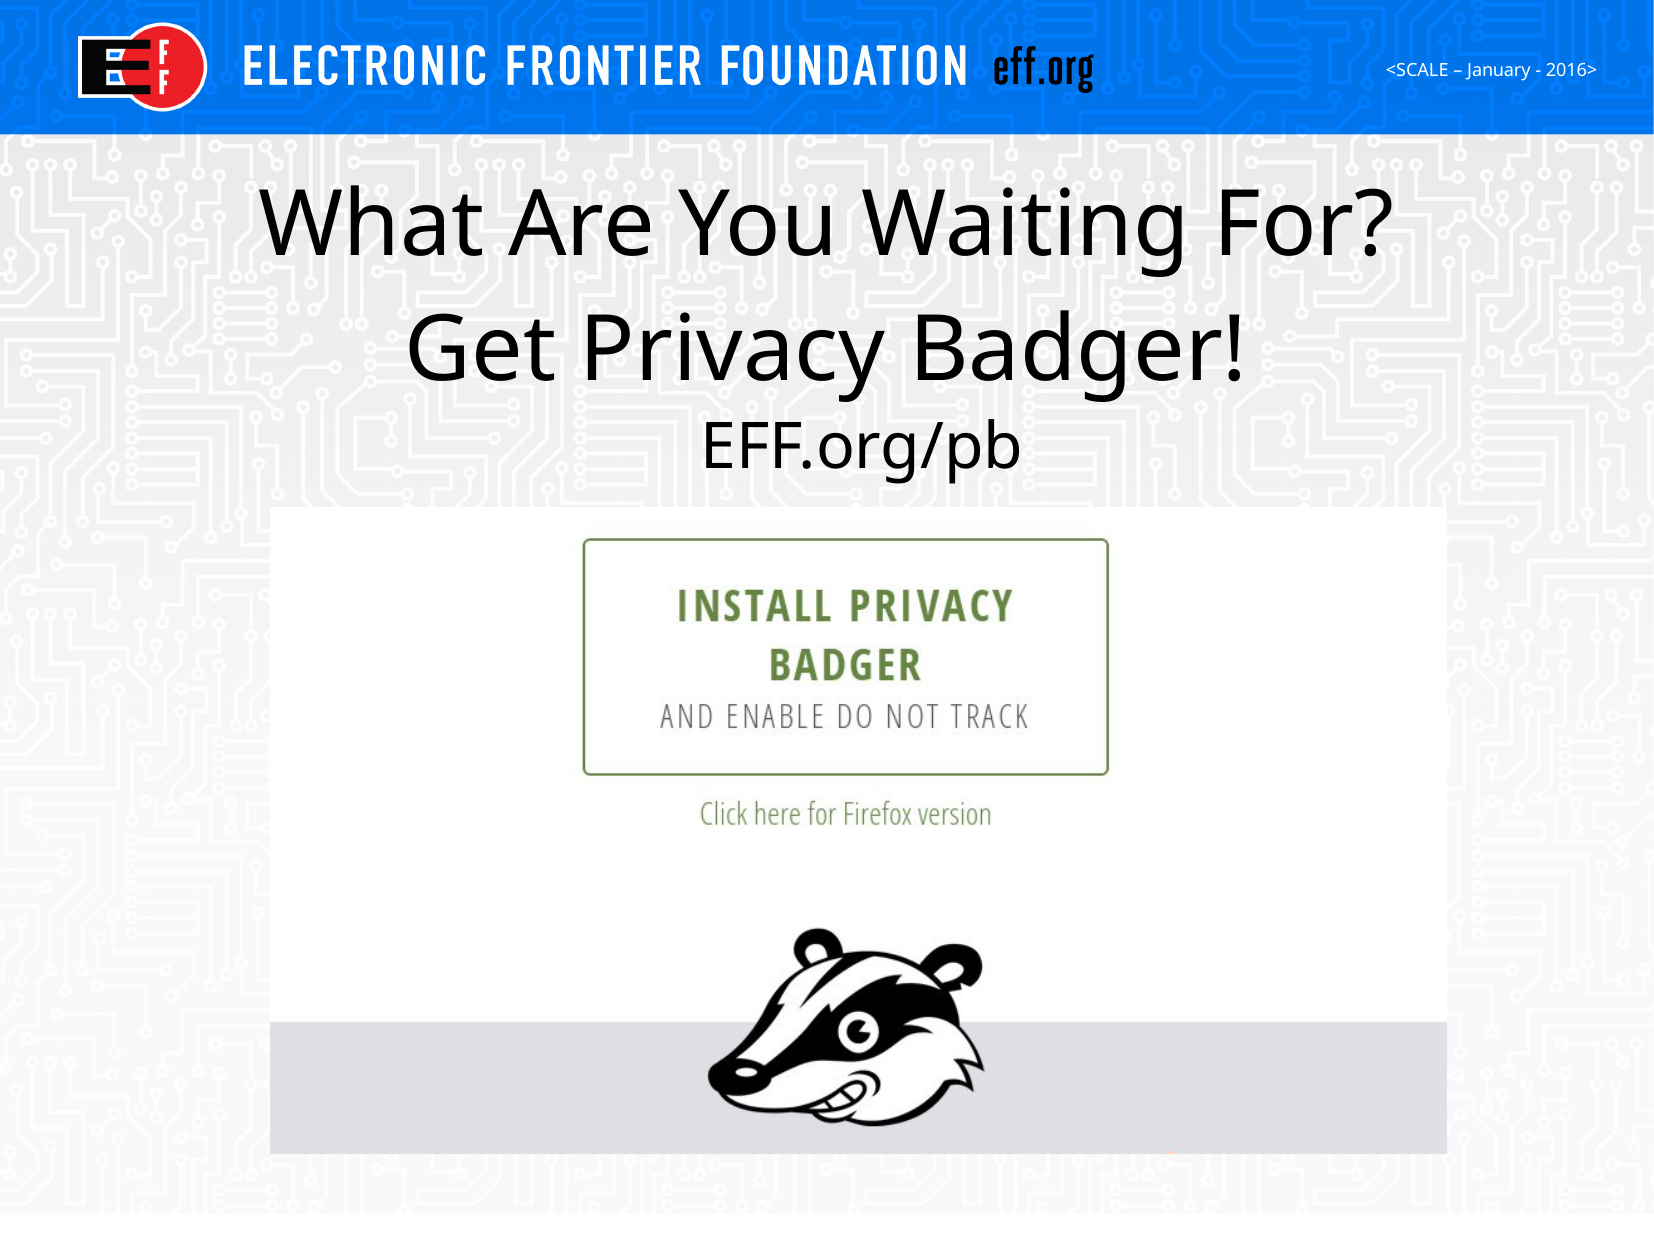

# What Are You Waiting For? Get Privacy Badger!
EFF.org/pb